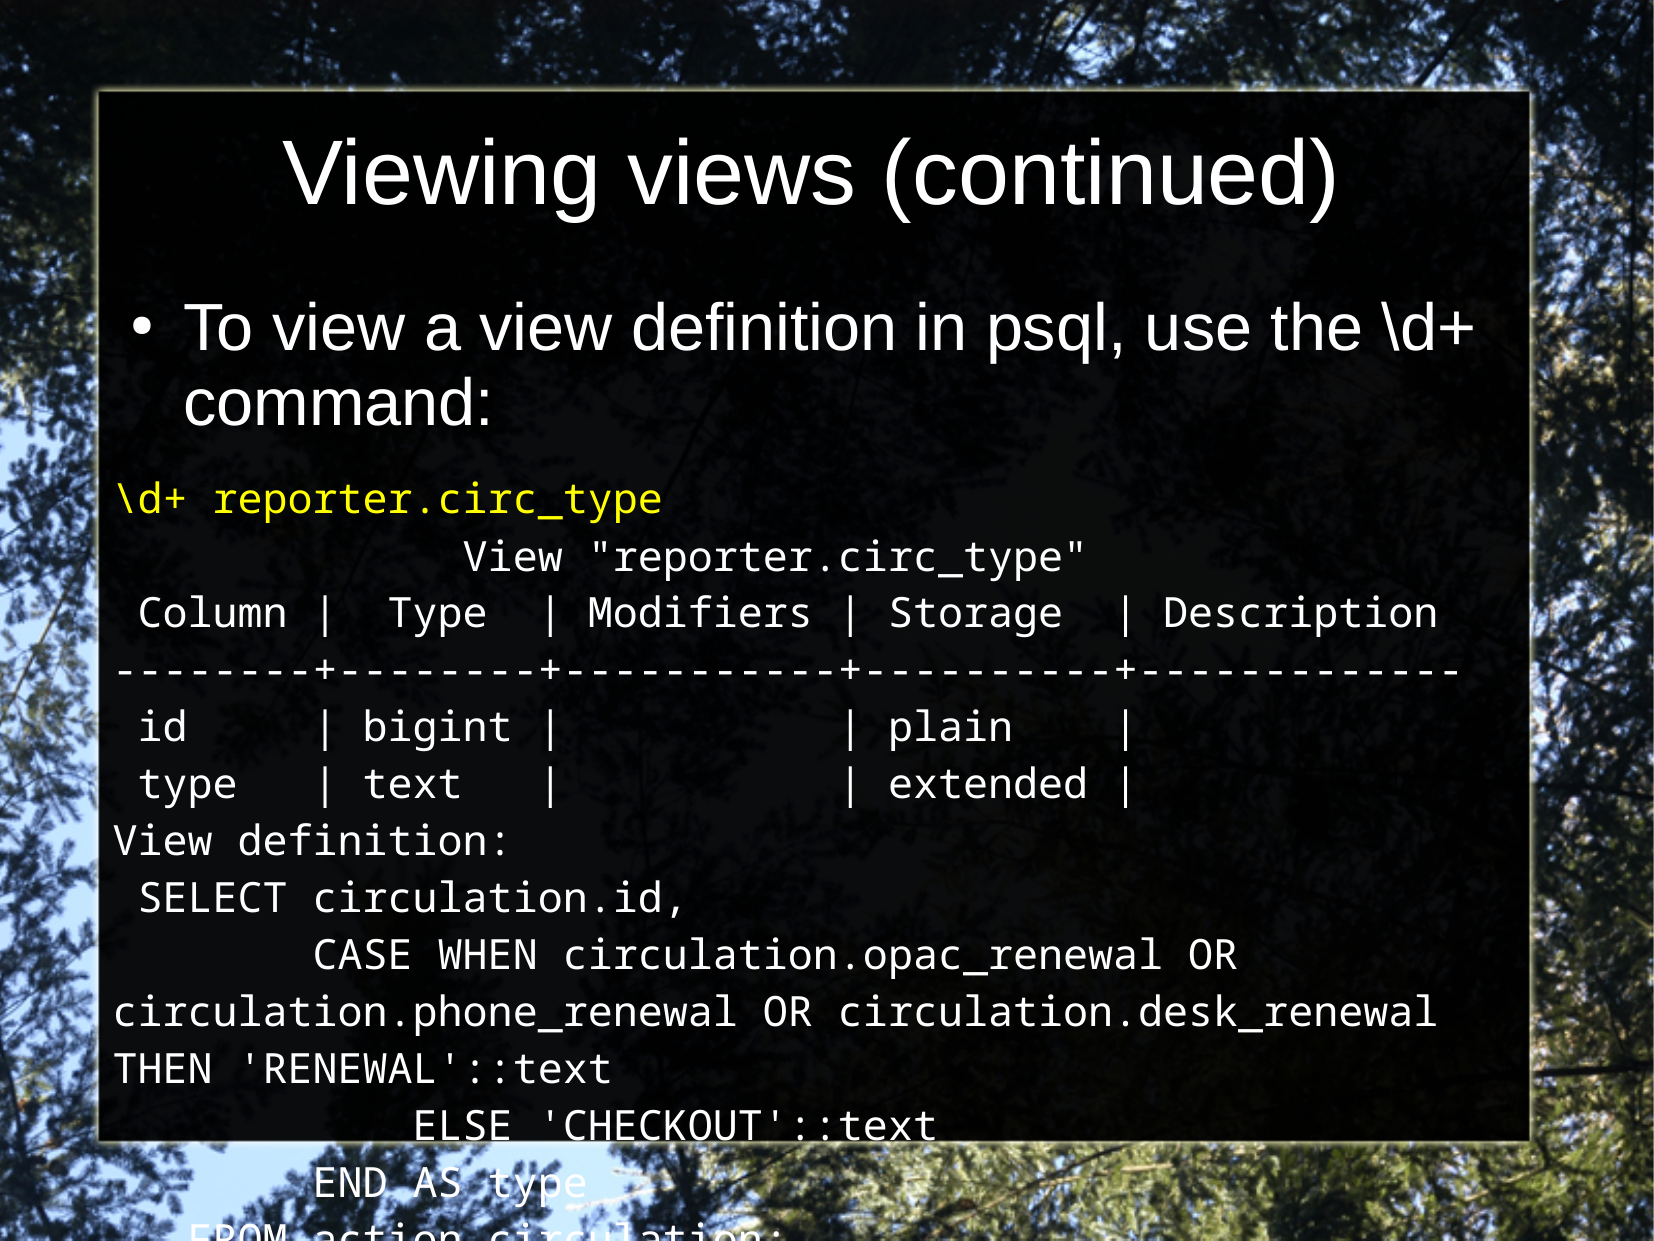

# Viewing views (continued)
To view a view definition in psql, use the \d+ command:
\d+ reporter.circ_type
 View "reporter.circ_type"
 Column | Type | Modifiers | Storage | Description
--------+--------+-----------+----------+-------------
 id | bigint | | plain |
 type | text | | extended |
View definition:
 SELECT circulation.id,
 CASE WHEN circulation.opac_renewal OR
circulation.phone_renewal OR circulation.desk_renewal
THEN 'RENEWAL'::text
 ELSE 'CHECKOUT'::text
 END AS type
 FROM action.circulation;